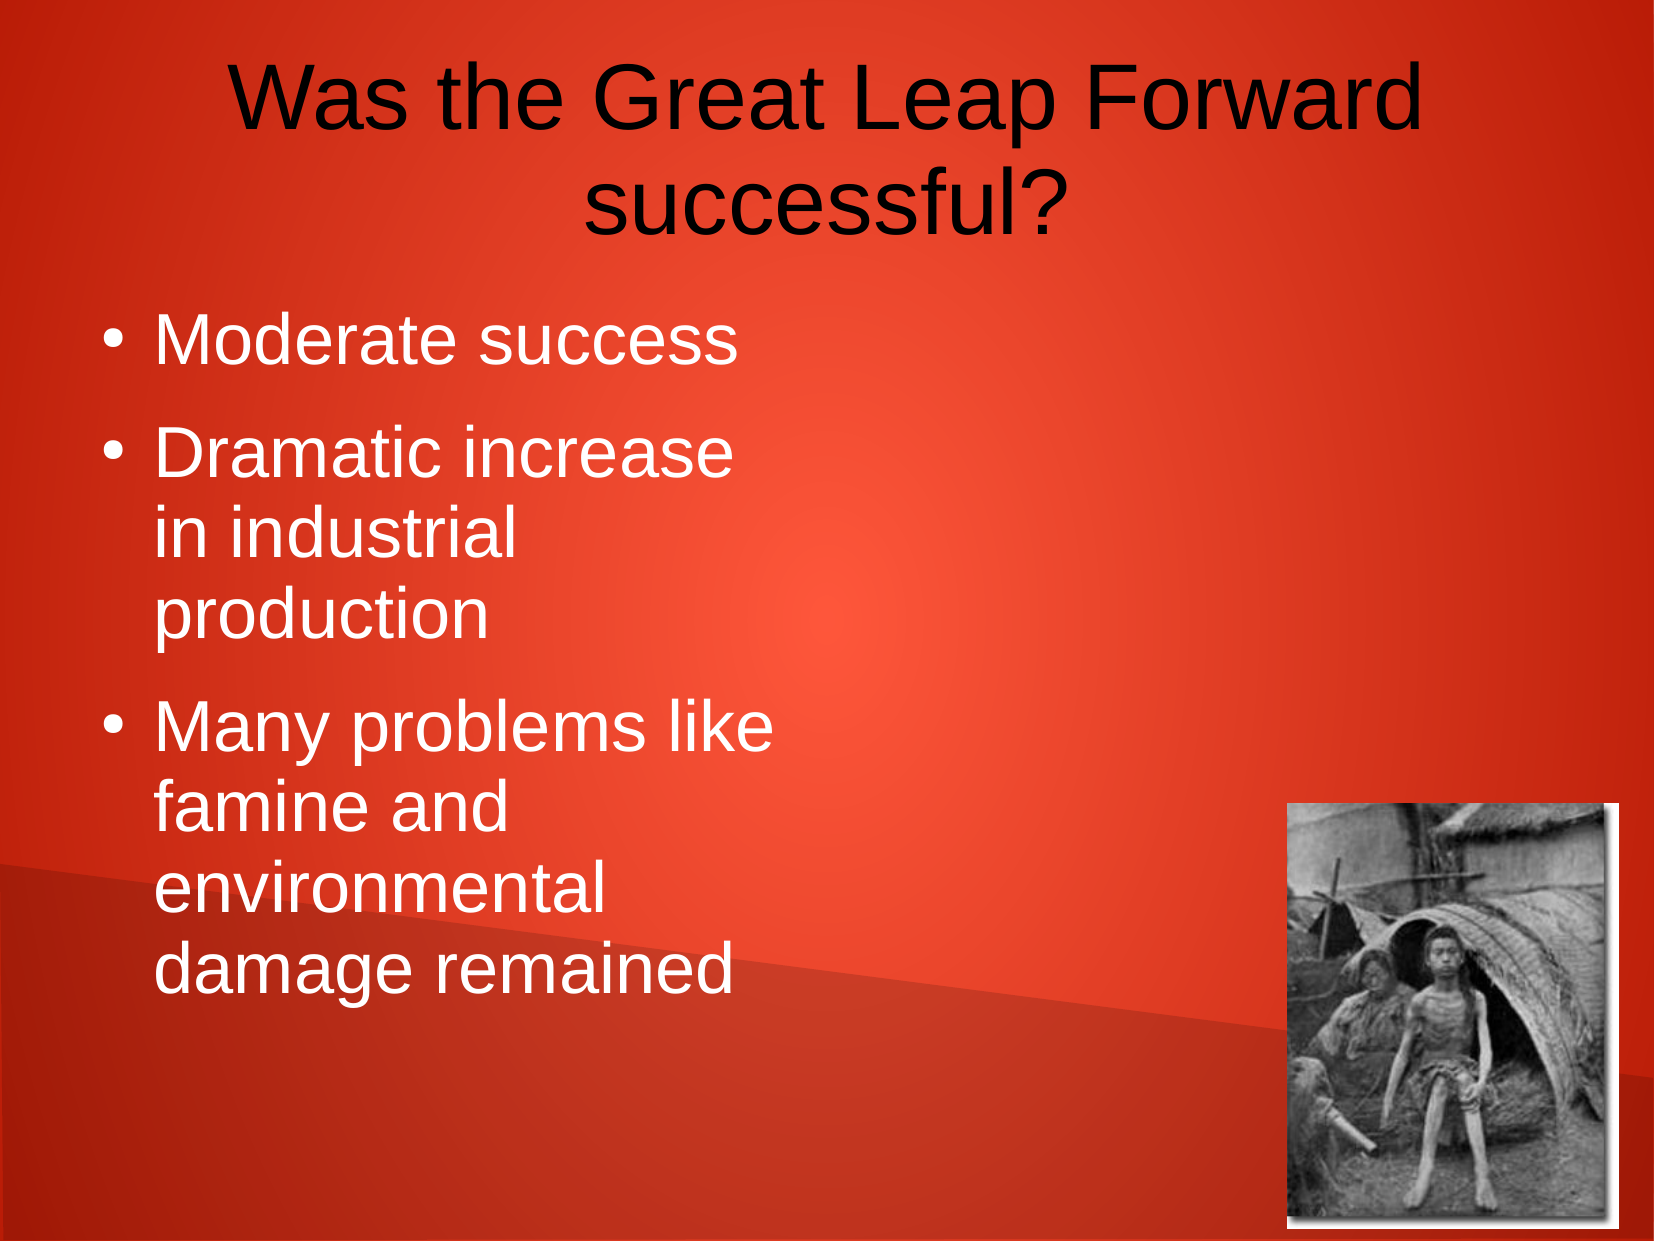

# Was the Great Leap Forward successful?
Moderate success
Dramatic increase in industrial production
Many problems like famine and environmental damage remained